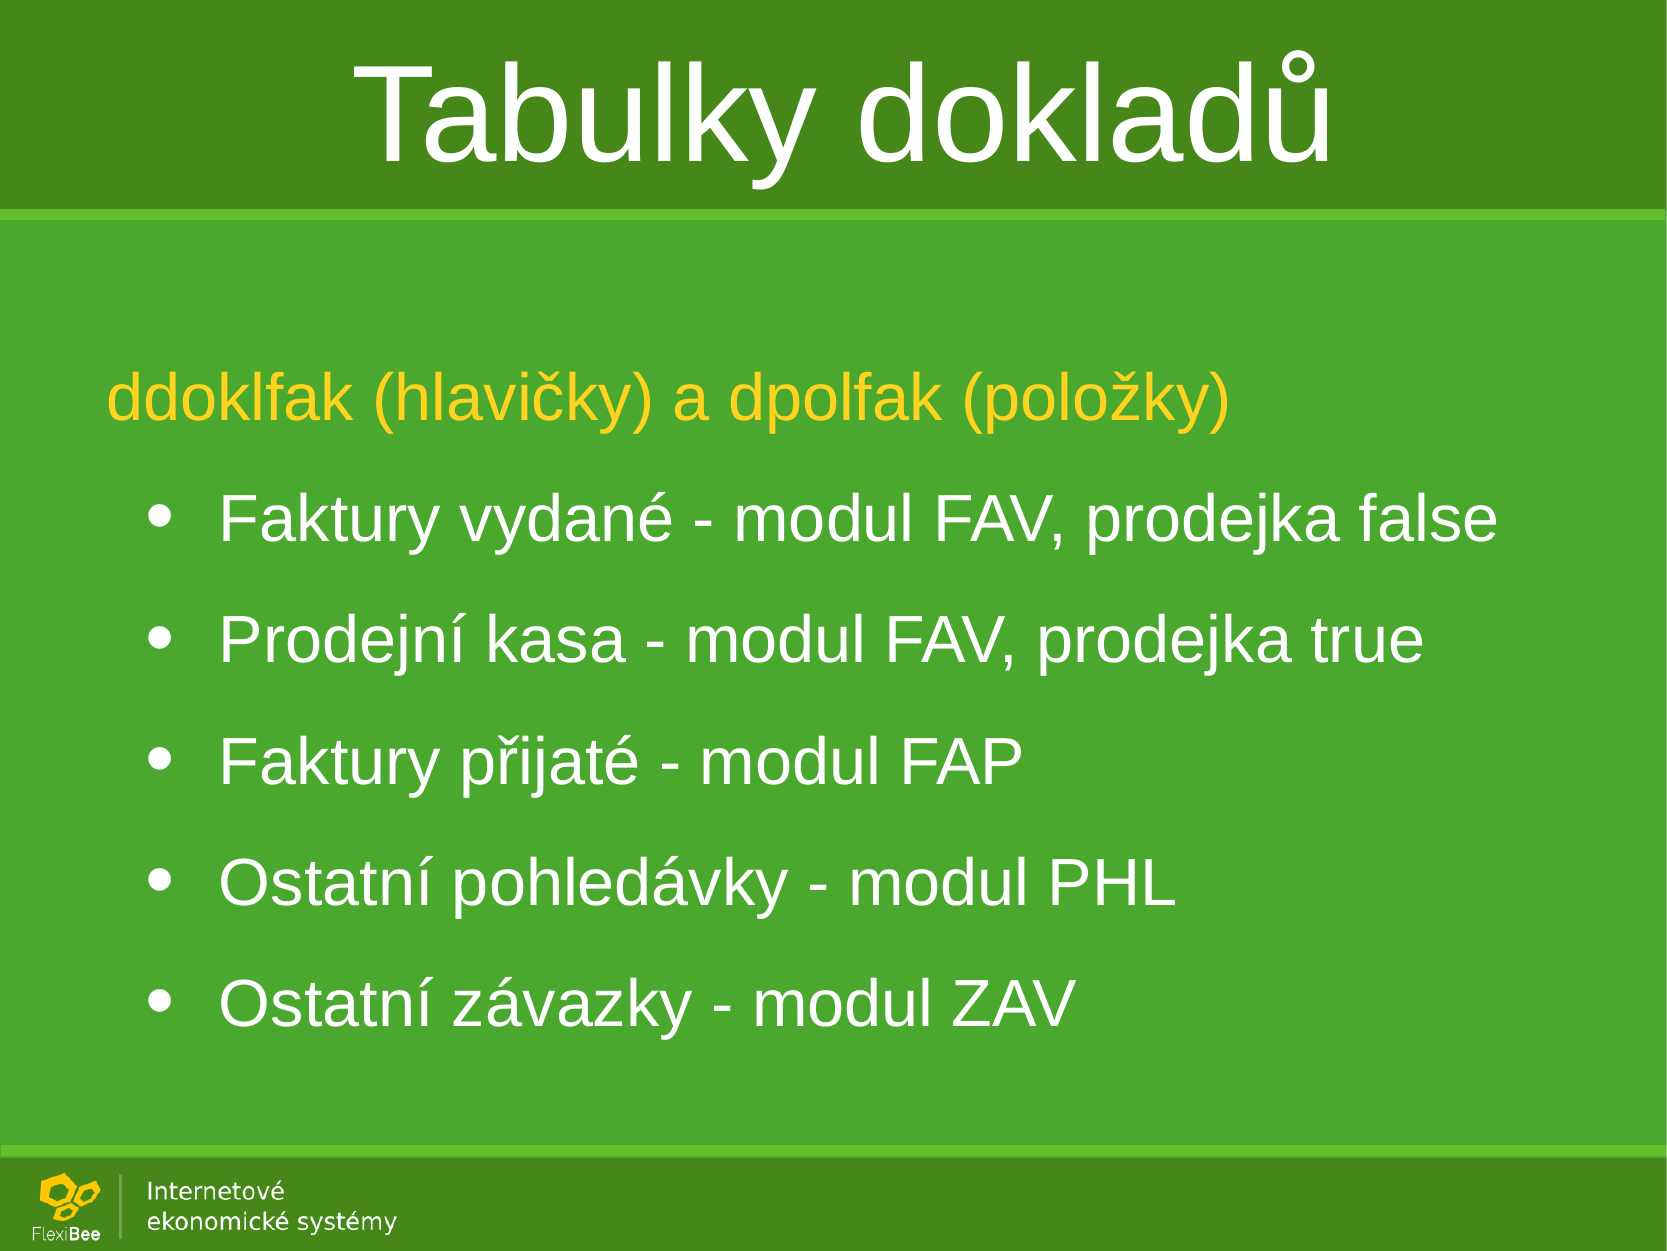

# Tabulky dokladů
ddoklfak (hlavičky) a dpolfak (položky)
Faktury vydané - modul FAV, prodejka false
Prodejní kasa - modul FAV, prodejka true
Faktury přijaté - modul FAP
Ostatní pohledávky - modul PHL
Ostatní závazky - modul ZAV